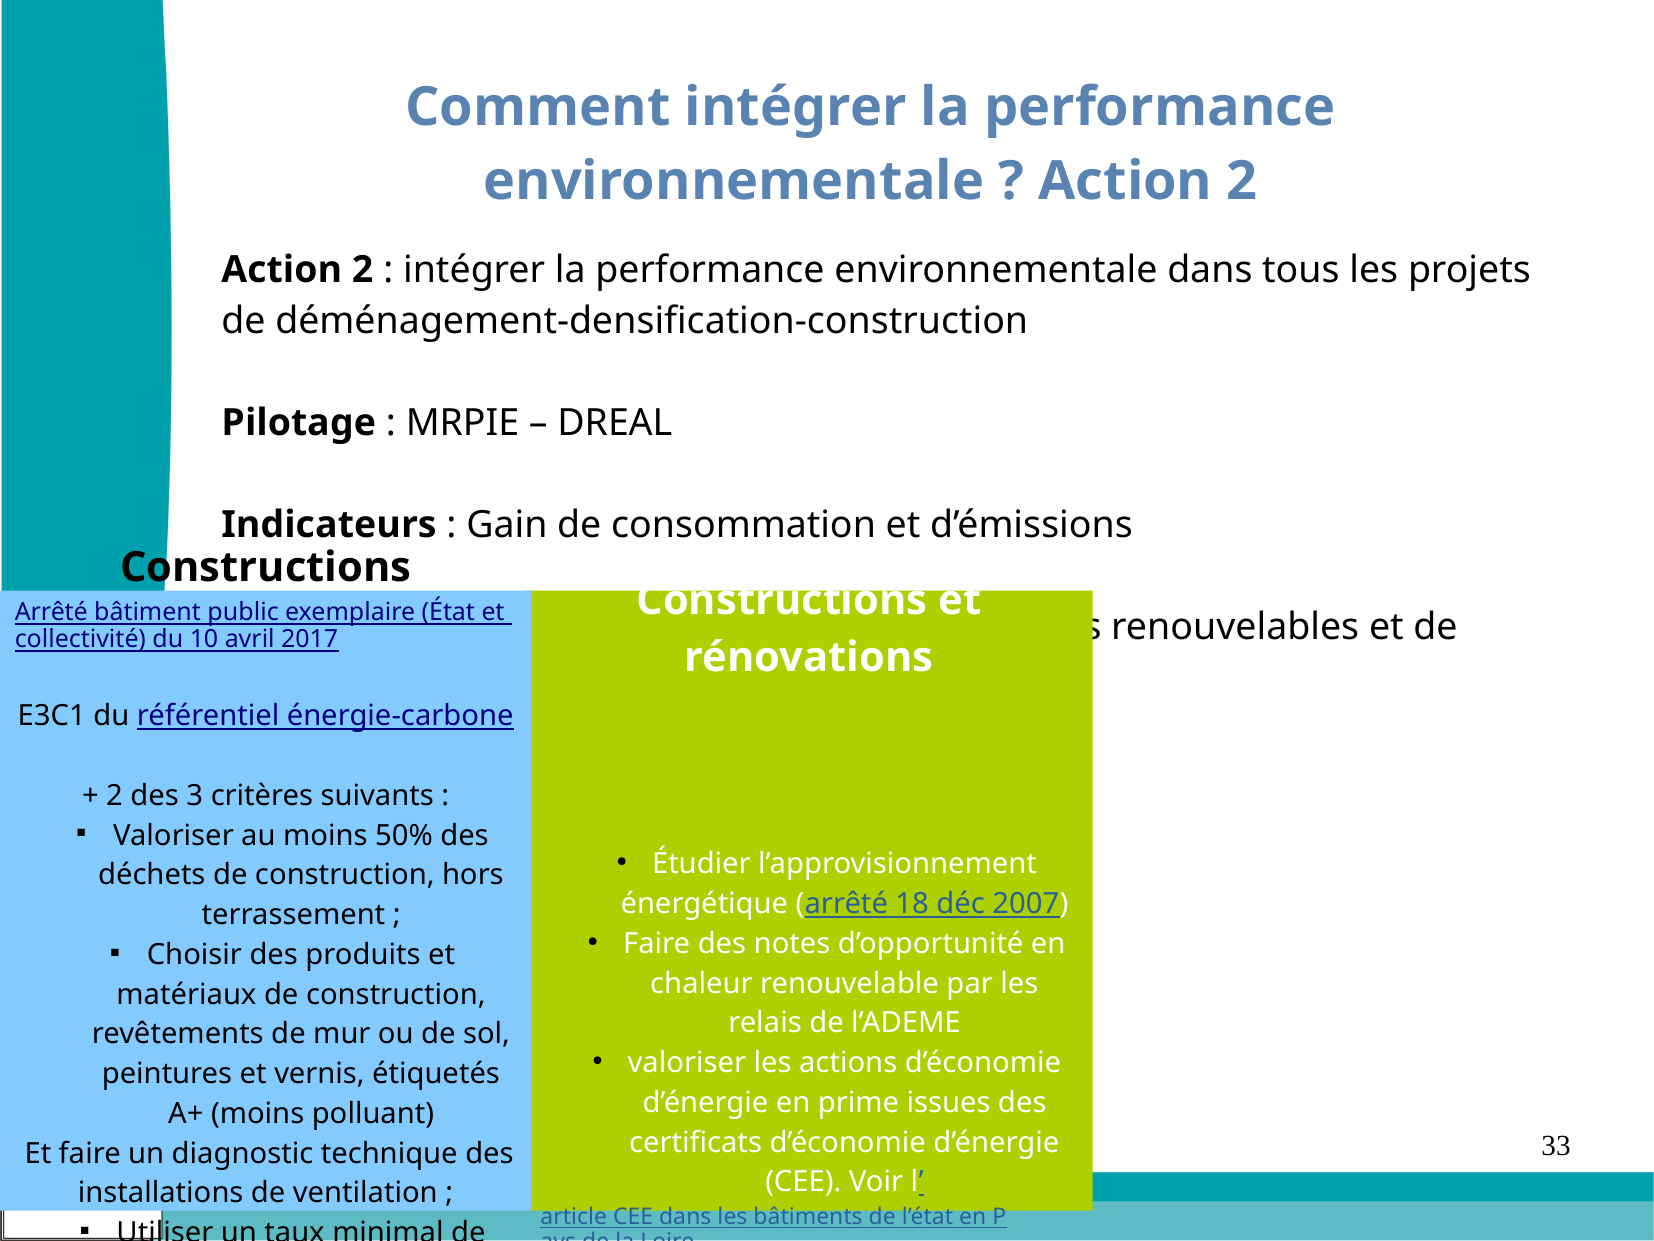

Comment intégrer la performance environnementale ? Action 2
Action 2 : intégrer la performance environnementale dans tous les projets de déménagement-densification-construction
Pilotage : MRPIE – DREAL
Indicateurs : Gain de consommation et d’émissions
Critères : privilégier les biosourcés et les énergies renouvelables et de récupération
Constructions
Arrêté bâtiment public exemplaire (État et collectivité) du 10 avril 2017
E3C1 du référentiel énergie-carbone
+ 2 des 3 critères suivants :
Valoriser au moins 50% des déchets de construction, hors terrassement ;
Choisir des produits et matériaux de construction, revêtements de mur ou de sol, peintures et vernis, étiquetés A+ (moins polluant)
Et faire un diagnostic technique des installations de ventilation ;
Utiliser un taux minimal de matériaux biosourcés.
Constructions et rénovations
Étudier l’approvisionnement énergétique (arrêté 18 déc 2007)
Faire des notes d’opportunité en chaleur renouvelable par les relais de l’ADEME
valoriser les actions d’économie d’énergie en prime issues des certificats d’économie d’énergie (CEE). Voir l’article CEE dans les bâtiments de l’état en Pays de la Loire
33